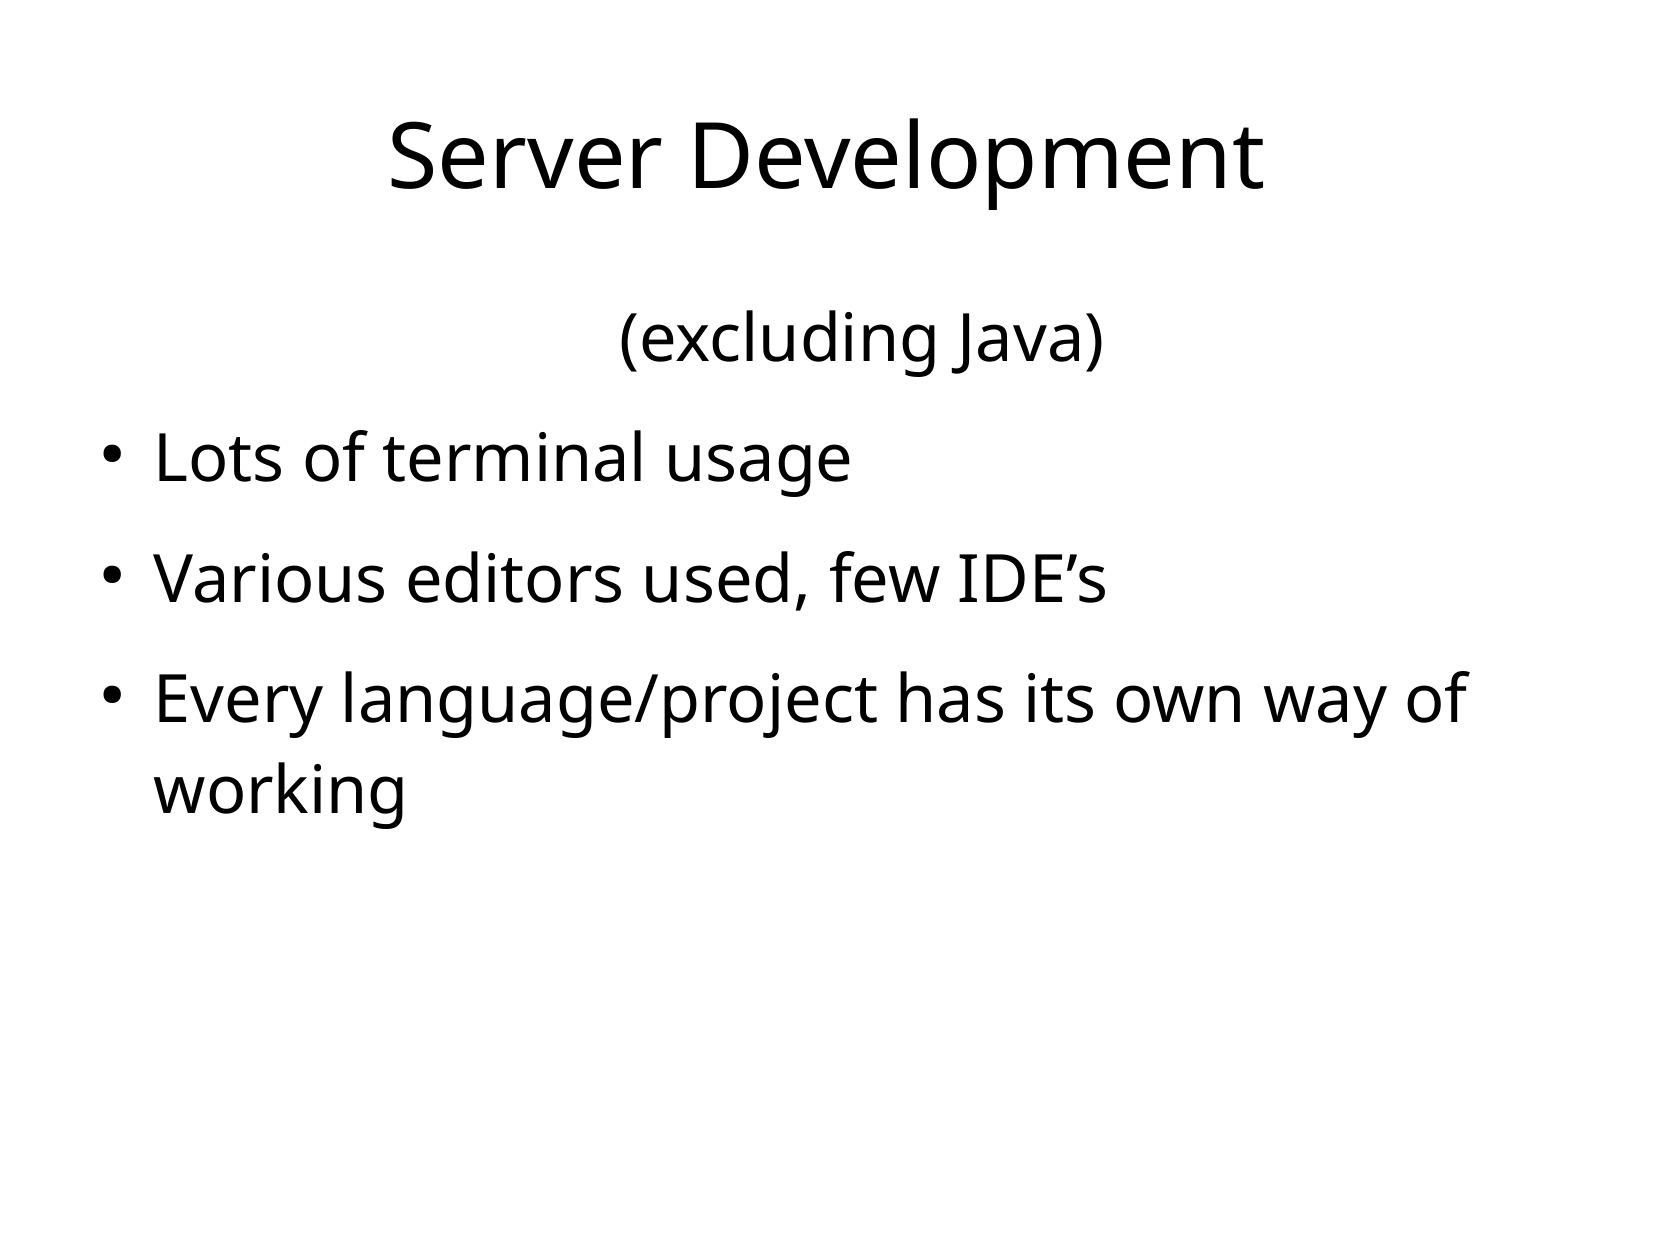

# Server Development
(excluding Java)
Lots of terminal usage
Various editors used, few IDE’s
Every language/project has its own way of working